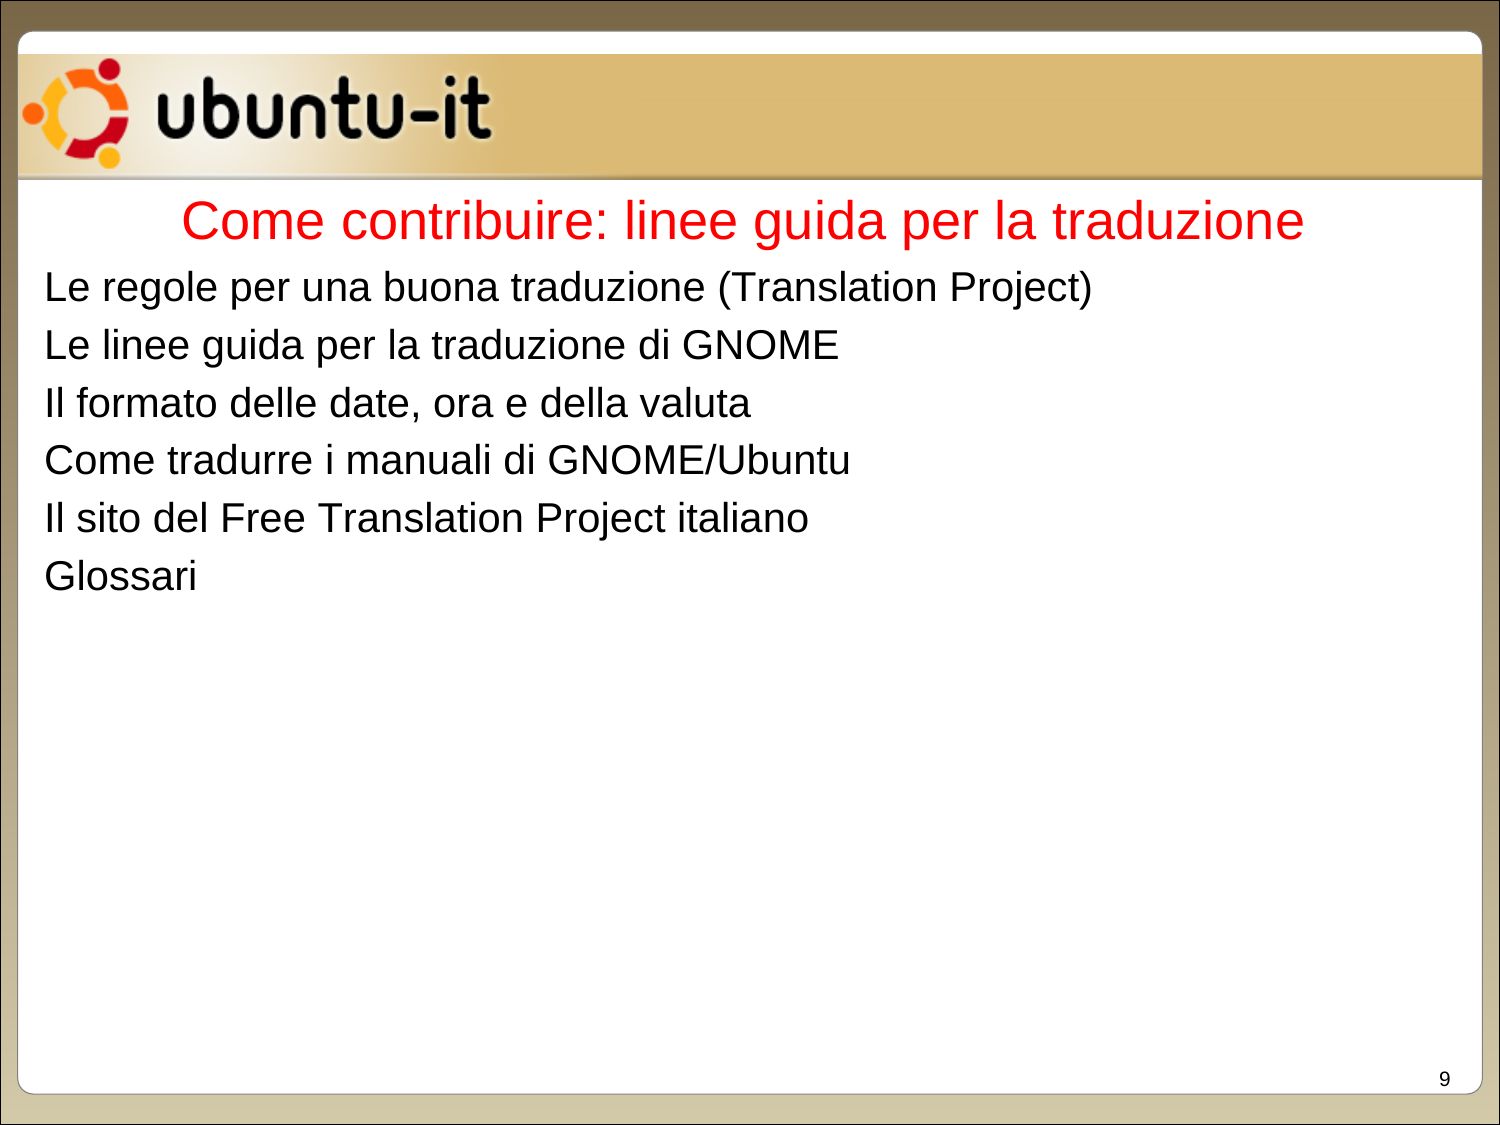

# Come contribuire: linee guida per la traduzione
Le regole per una buona traduzione (Translation Project)
Le linee guida per la traduzione di GNOME
Il formato delle date, ora e della valuta
Come tradurre i manuali di GNOME/Ubuntu
Il sito del Free Translation Project italiano
Glossari
9